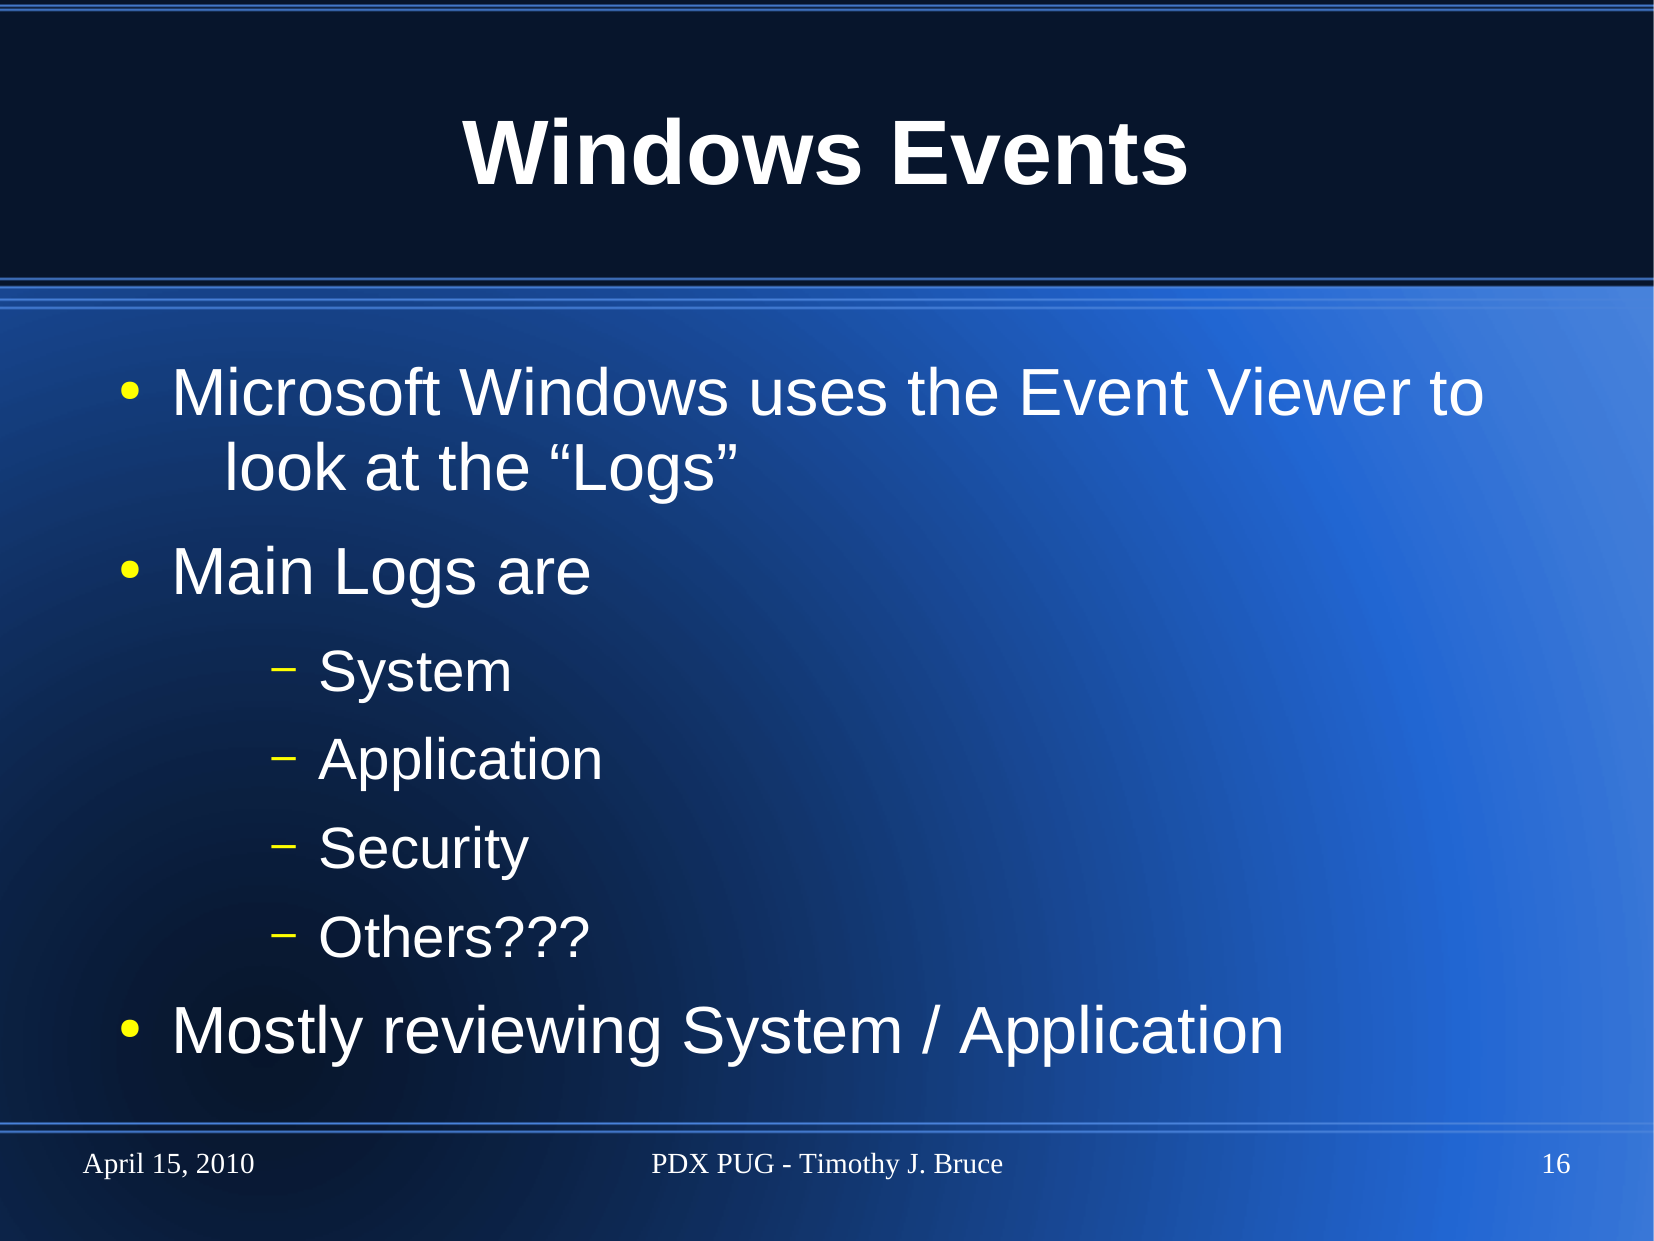

# Windows Events
Microsoft Windows uses the Event Viewer to look at the “Logs”
Main Logs are
System
Application
Security
Others???
Mostly reviewing System / Application
April 15, 2010
PDX PUG - Timothy J. Bruce
16